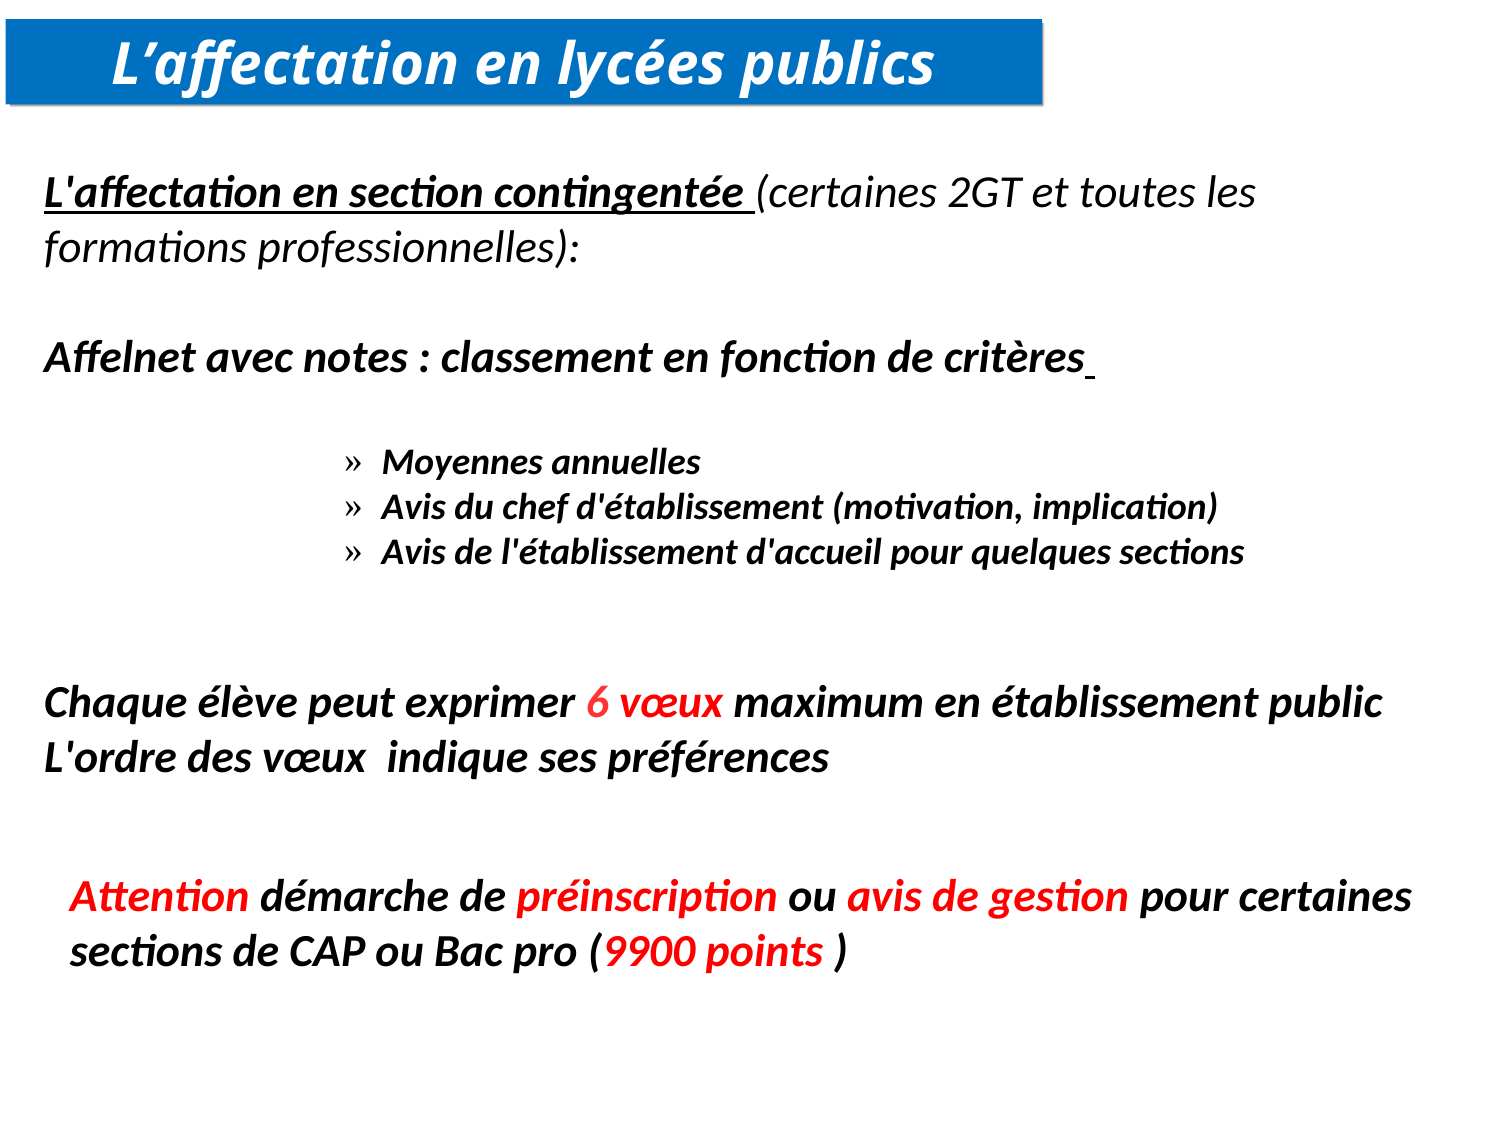

L’affectation en lycées publics
L'affectation en section contingentée (certaines 2GT et toutes les formations professionnelles):
Affelnet avec notes : classement en fonction de critères
Moyennes annuelles
Avis du chef d'établissement (motivation, implication)
Avis de l'établissement d'accueil pour quelques sections
Chaque élève peut exprimer 6 vœux maximum en établissement public
L'ordre des vœux indique ses préférences
Paris
Attention démarche de préinscription ou avis de gestion pour certaines sections de CAP ou Bac pro (9900 points )